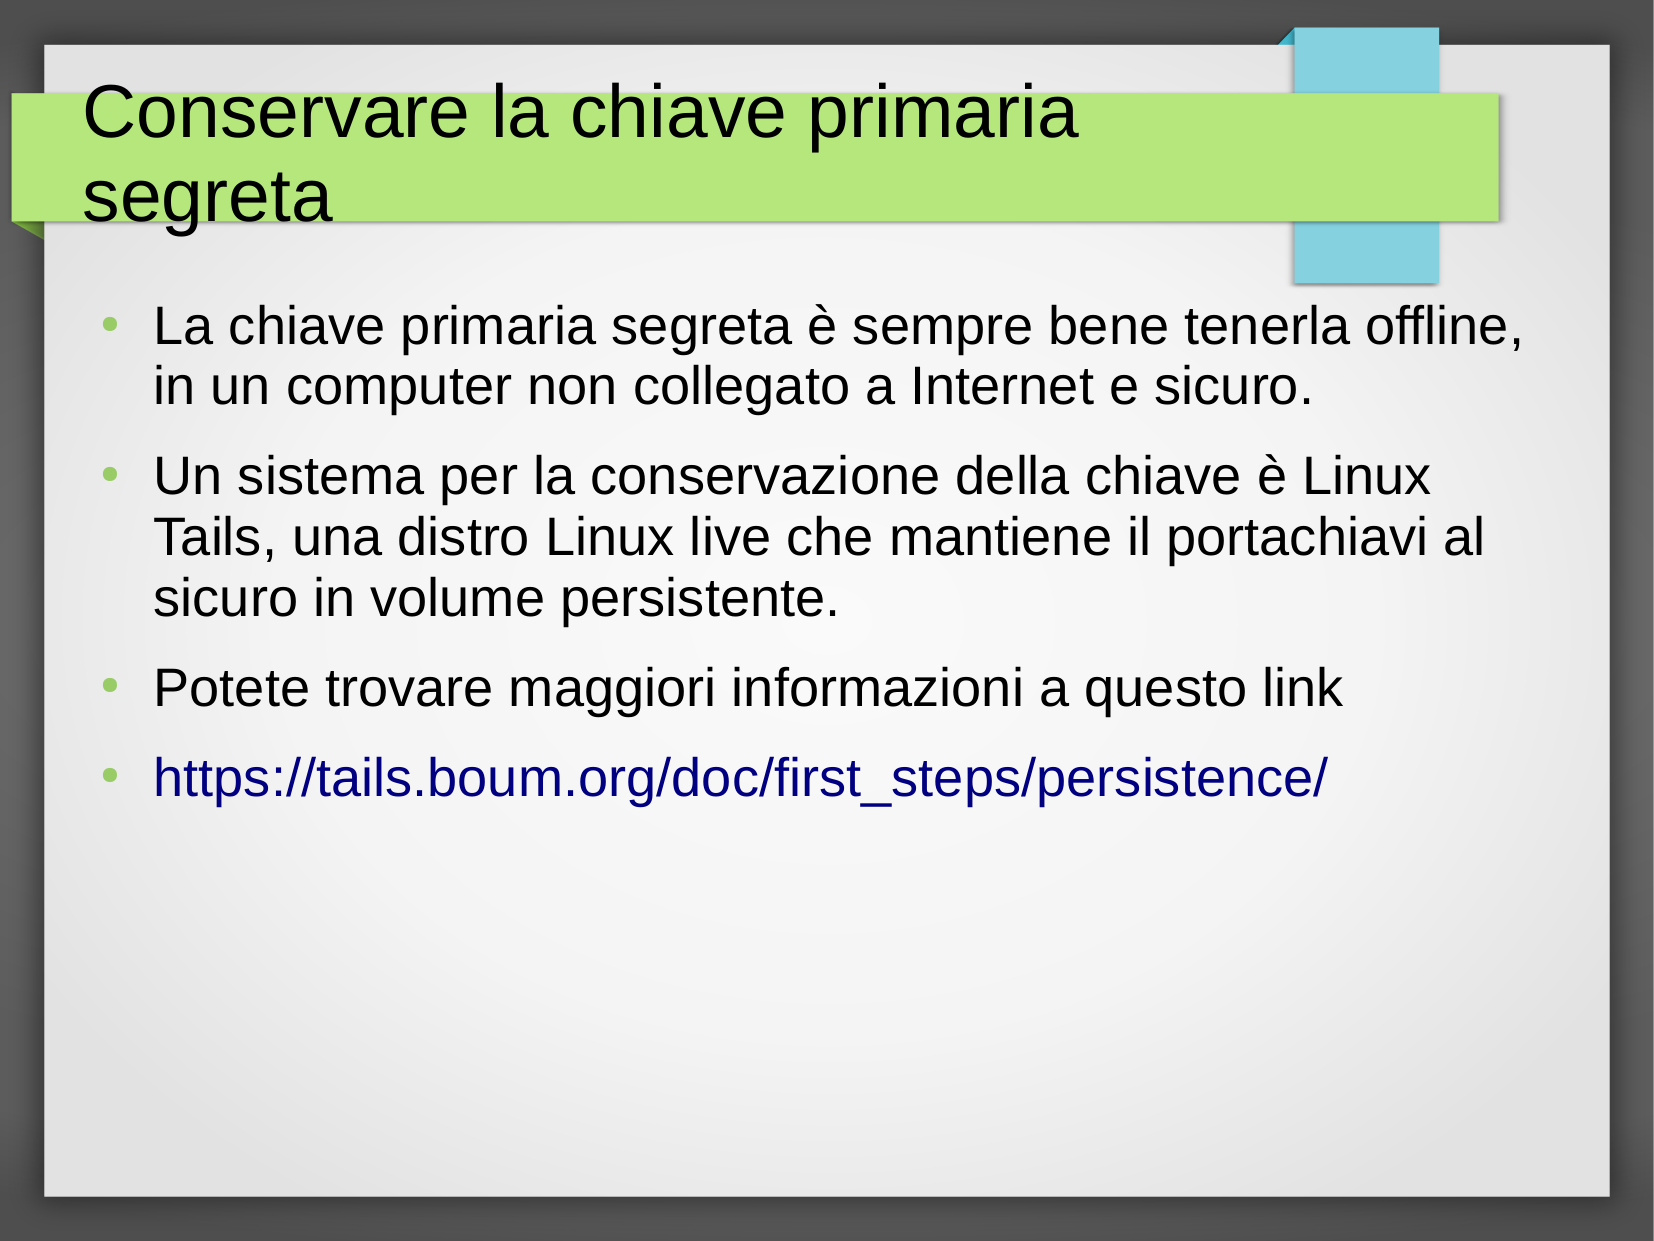

# Conservare la chiave primaria segreta
La chiave primaria segreta è sempre bene tenerla offline, in un computer non collegato a Internet e sicuro.
Un sistema per la conservazione della chiave è Linux Tails, una distro Linux live che mantiene il portachiavi al sicuro in volume persistente.
Potete trovare maggiori informazioni a questo link
https://tails.boum.org/doc/first_steps/persistence/